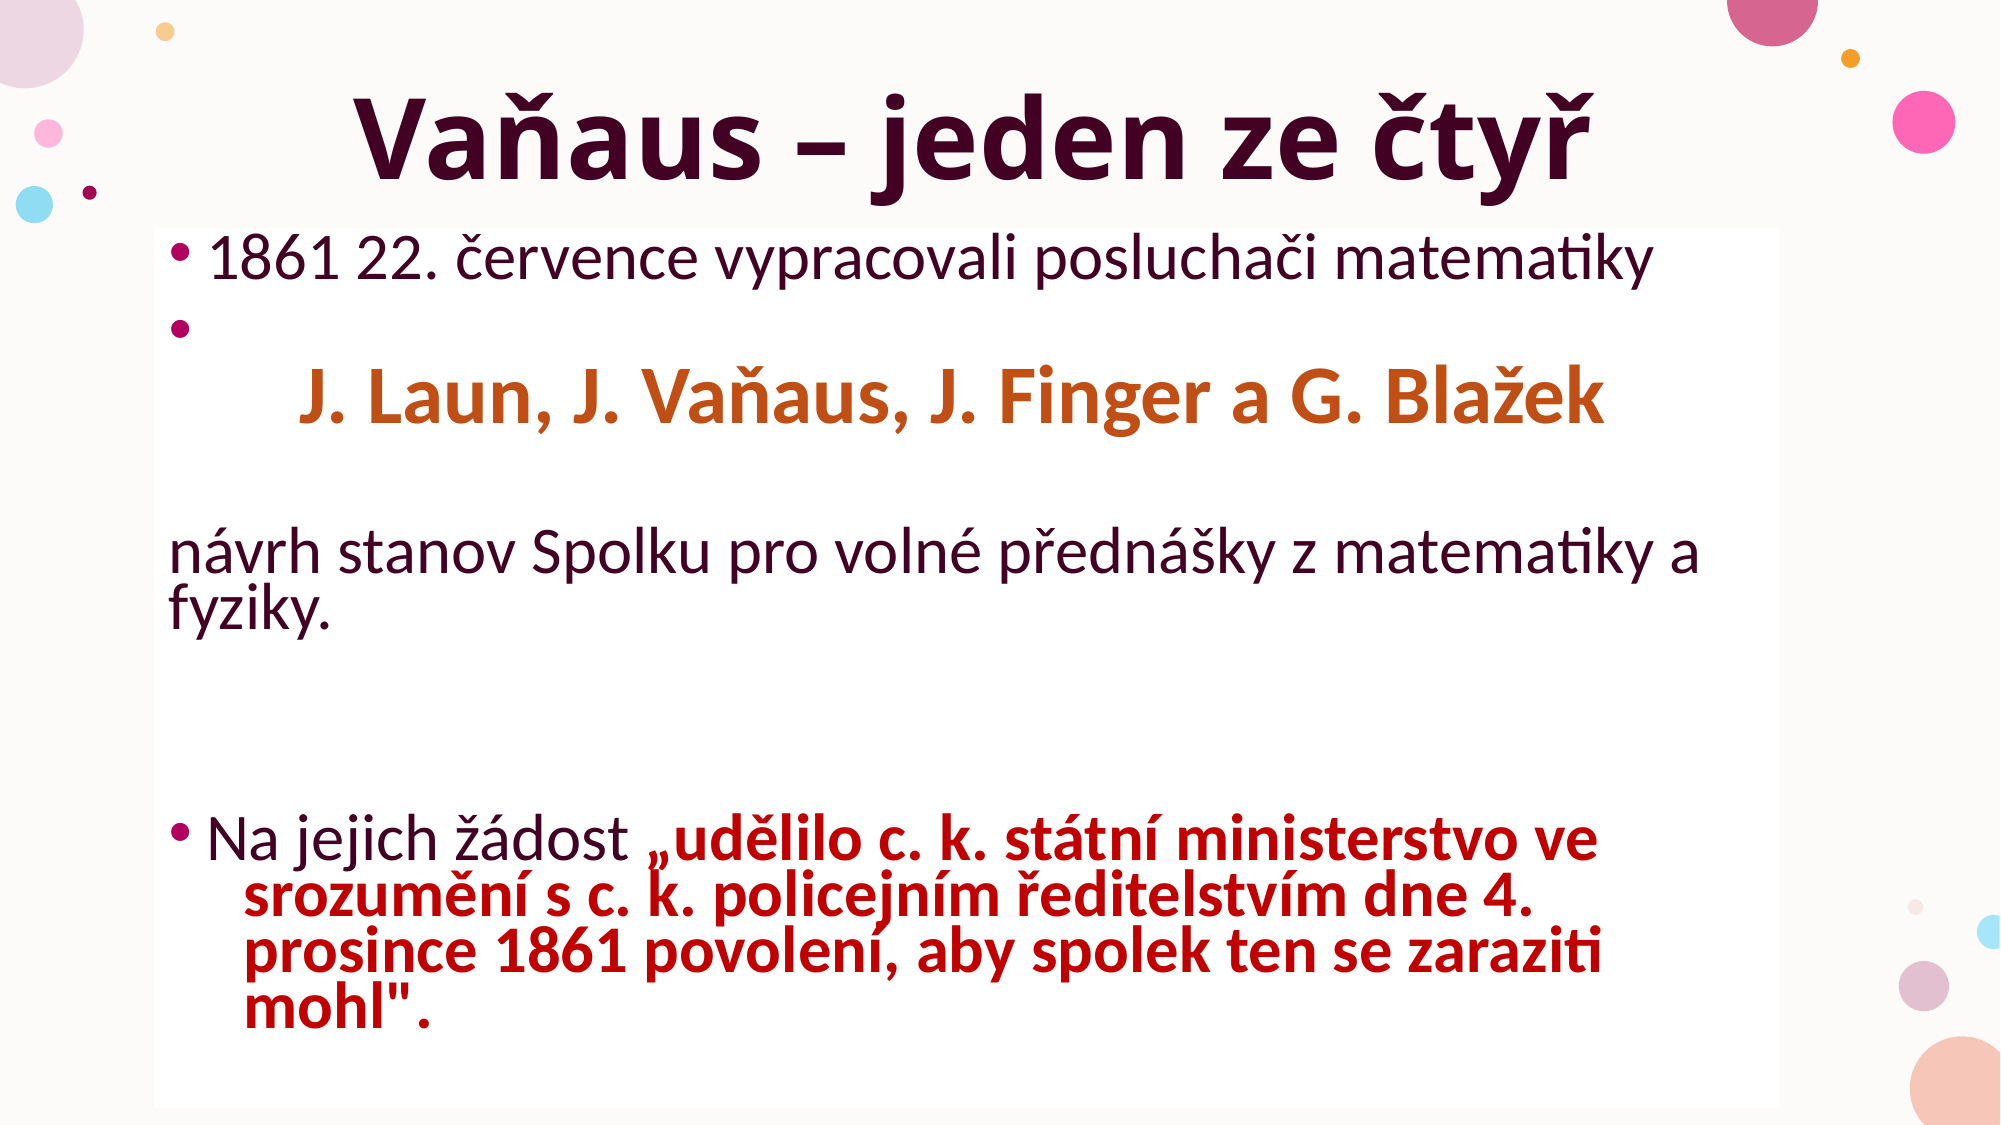

# Vaňaus – jeden ze čtyř
1861 22. července vypracovali posluchači matematiky
 J. Laun, J. Vaňaus, J. Finger a G. Blažek
návrh stanov Spolku pro volné přednášky z matematiky a fyziky.
Na jejich žádost „udělilo c. k. státní ministerstvo ve srozumění s c. k. policejním ředitelstvím dne 4. prosince 1861 povolení, aby spolek ten se zaraziti mohl".